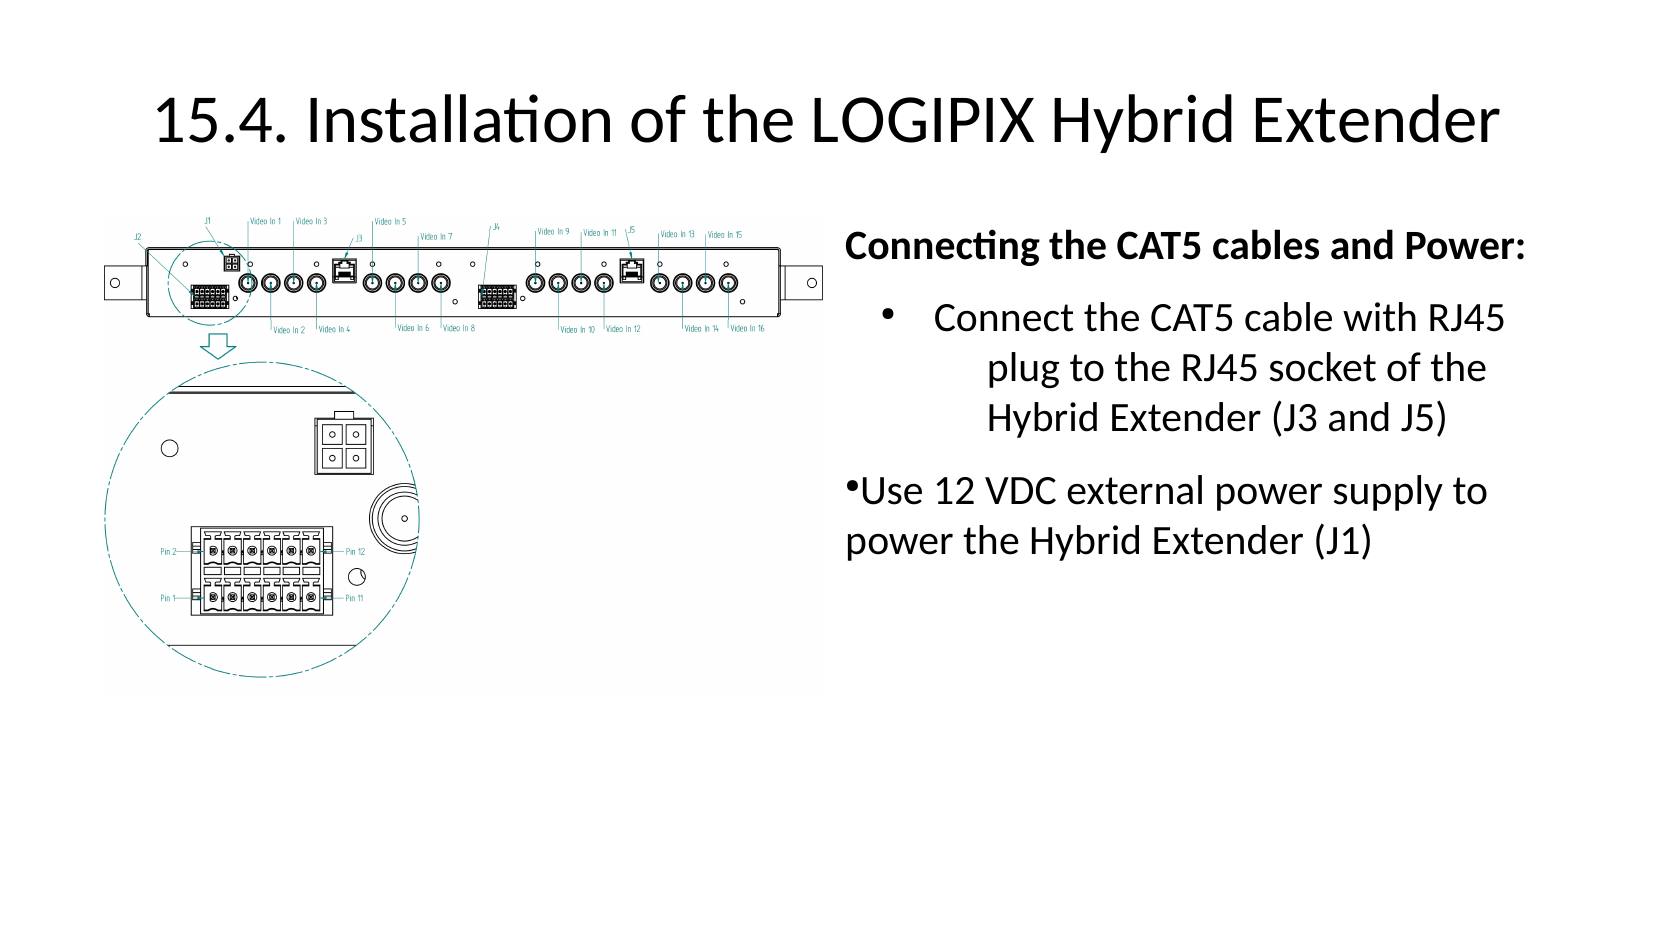

# 15.4. Installation of the LOGIPIX Hybrid Extender
Connecting the CAT5 cables and Power:
Connect the CAT5 cable with RJ45 plug to the RJ45 socket of the Hybrid Extender (J3 and J5)
Use 12 VDC external power supply to power the Hybrid Extender (J1)